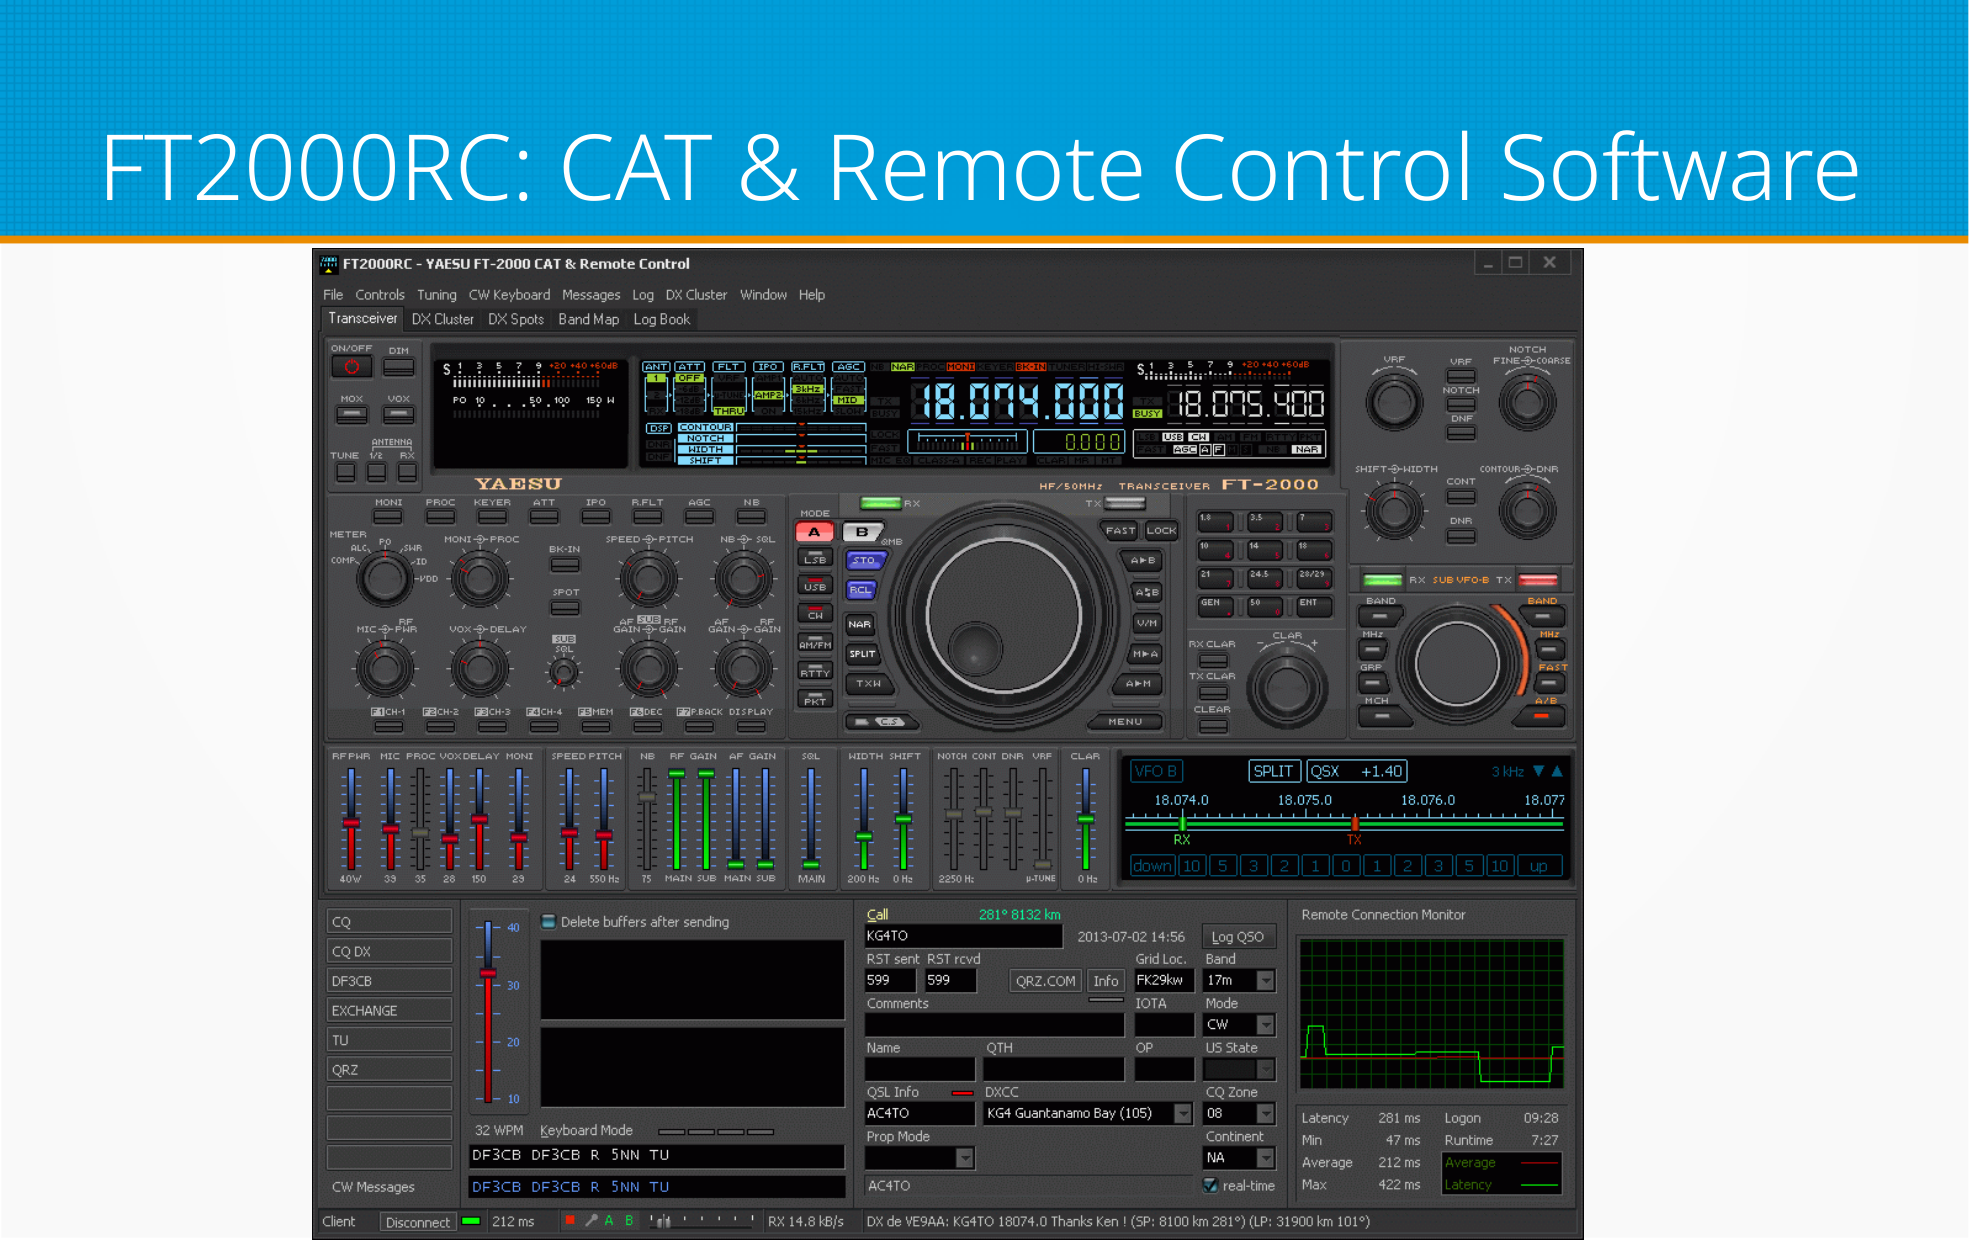

# FT2000RC: CAT & Remote Control Software